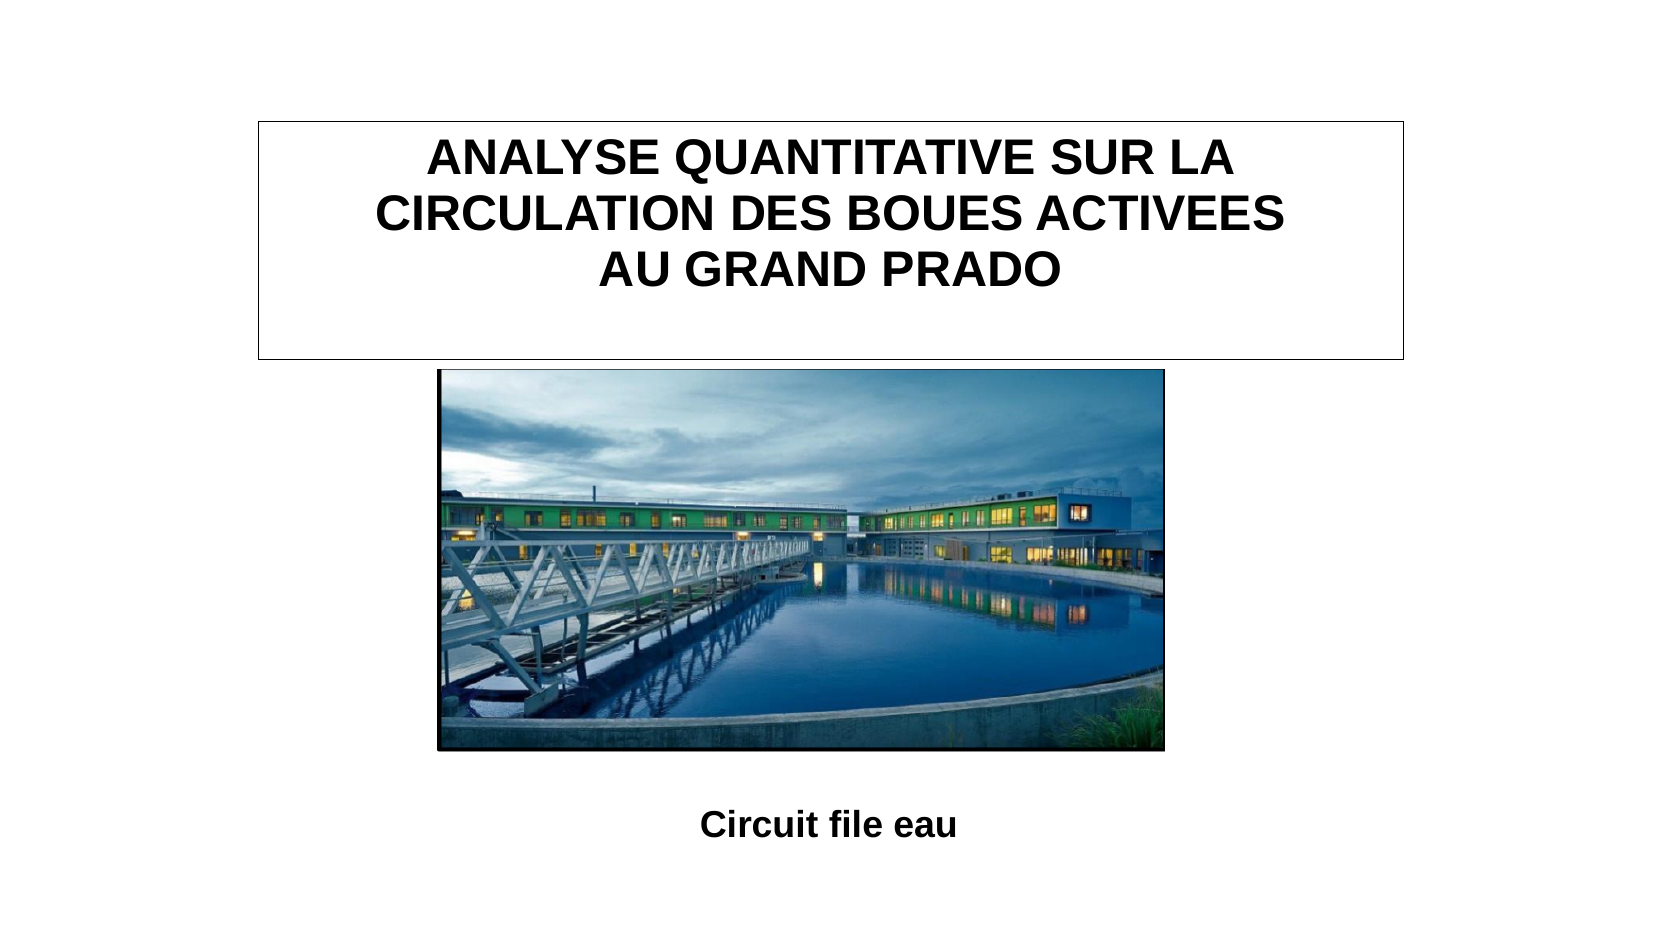

ANALYSE QUANTITATIVE SUR LA CIRCULATION DES BOUES ACTIVEES
AU GRAND PRADO
Circuit file eau